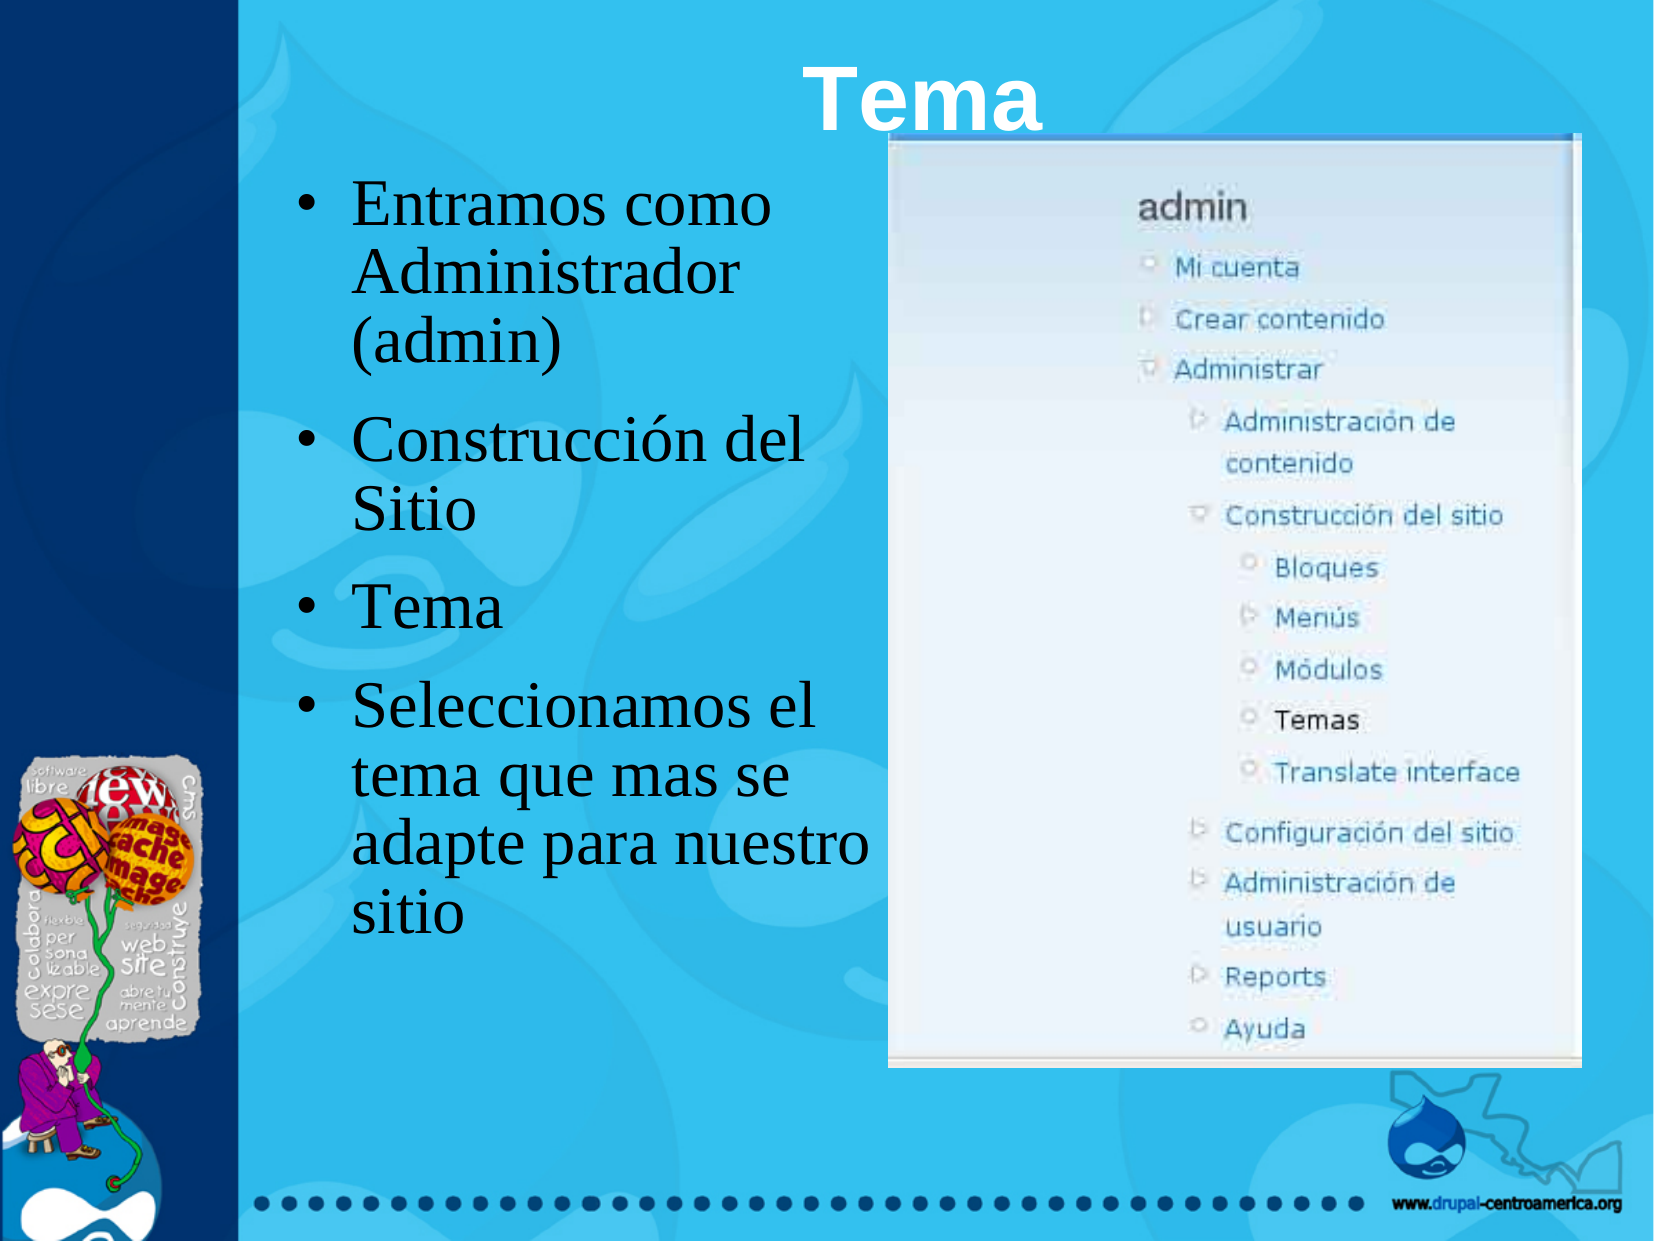

# Tema
Entramos como Administrador (admin)
Construcción del Sitio
Tema
Seleccionamos el tema que mas se adapte para nuestro sitio